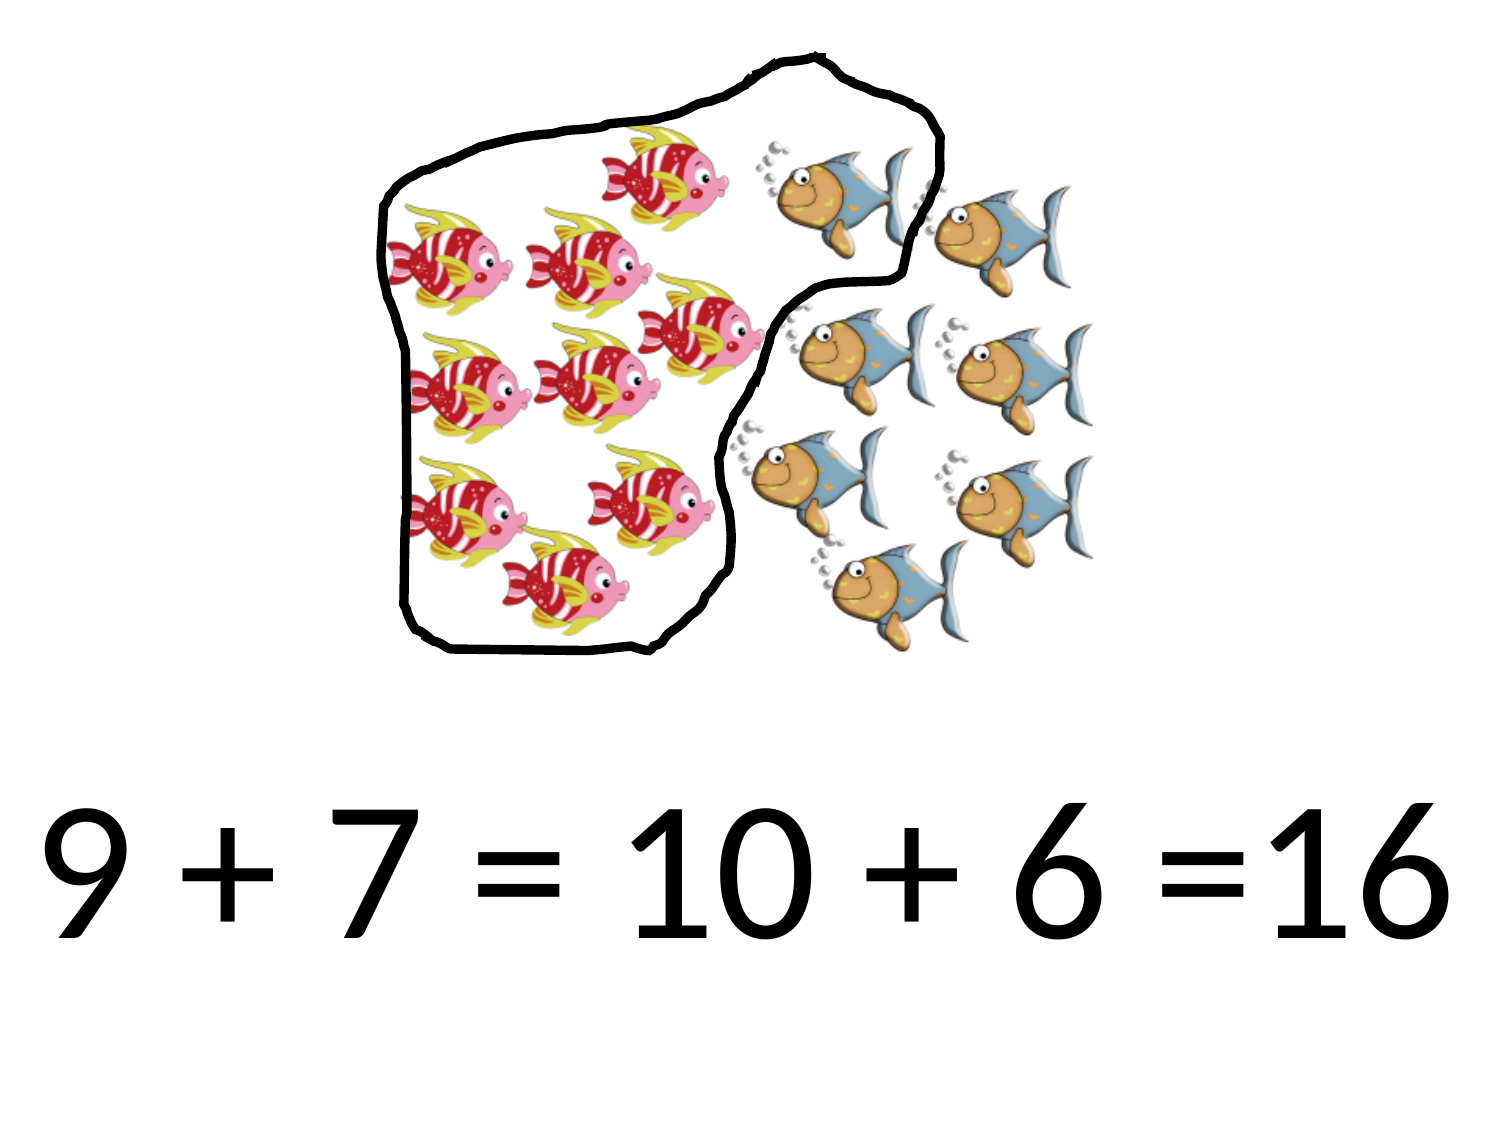

9 + 7 = 10 + 6 =16